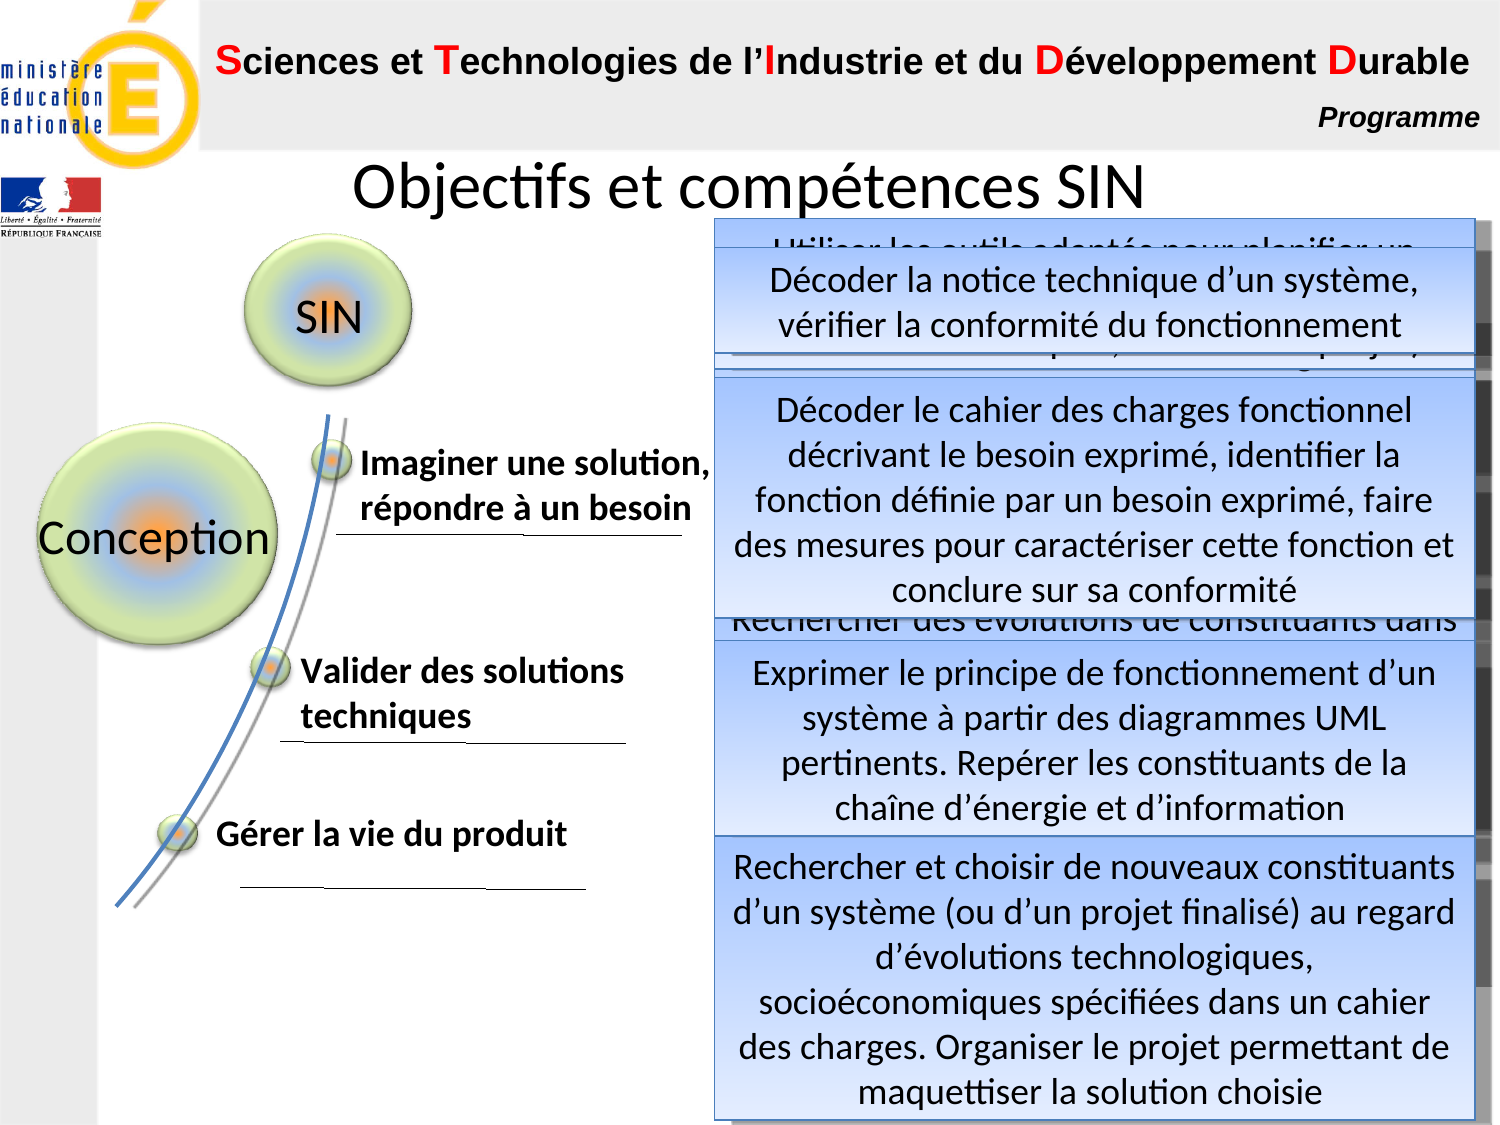

SIN
Conception
Imaginer une solution,
répondre à un besoin
Valider des solutions
techniques
Gérer la vie du produit
# Objectifs et compétences SIN
Utiliser les outils adaptés pour planifier un projet (diagramme de Gantt, chemin critique, données économiques, réunions de projet)
Installer, configurer et instrumenter un système réel. Mettre en œuvre la chaîne d’acquisition puis acquérir, traiter, transmettre et restituer l’information
Rechercher des évolutions de constituants dans le cadre d’une démarche de veille technologique, analyser la structure d'un système pour intervenir sur les constituants dans le cadre d'une opération de maintenance
Rechercher et choisir de nouveaux constituants d’un système (ou d’un projet finalisé) au regard d’évolutions technologiques, socioéconomiques spécifiées dans un cahier des charges. Organiser le projet permettant de maquettiser la solution choisie
Décoder la notice technique d’un système, vérifier la conformité du fonctionnement
Décoder le cahier des charges fonctionnel décrivant le besoin exprimé, identifier la fonction définie par un besoin exprimé, faire des mesures pour caractériser cette fonction et conclure sur sa conformité
Exprimer le principe de fonctionnement d’un système à partir des diagrammes UML pertinents. Repérer les constituants de la chaîne d’énergie et d’information
Rechercher et choisir une solution logicielle ou matérielle au regard de la définition d'un système
Ėtablir pour une fonction précédemment identifiée, un modèle de comportement à partir de mesures faites sur le système
Traduire sous forme graphique l’architecture de la chaîne d’information identifiée pour un système et définir les paramètres d’utilisation du simulateur
Identifier les variables simulées et mesurées sur un système pour valider le choix d’une solution